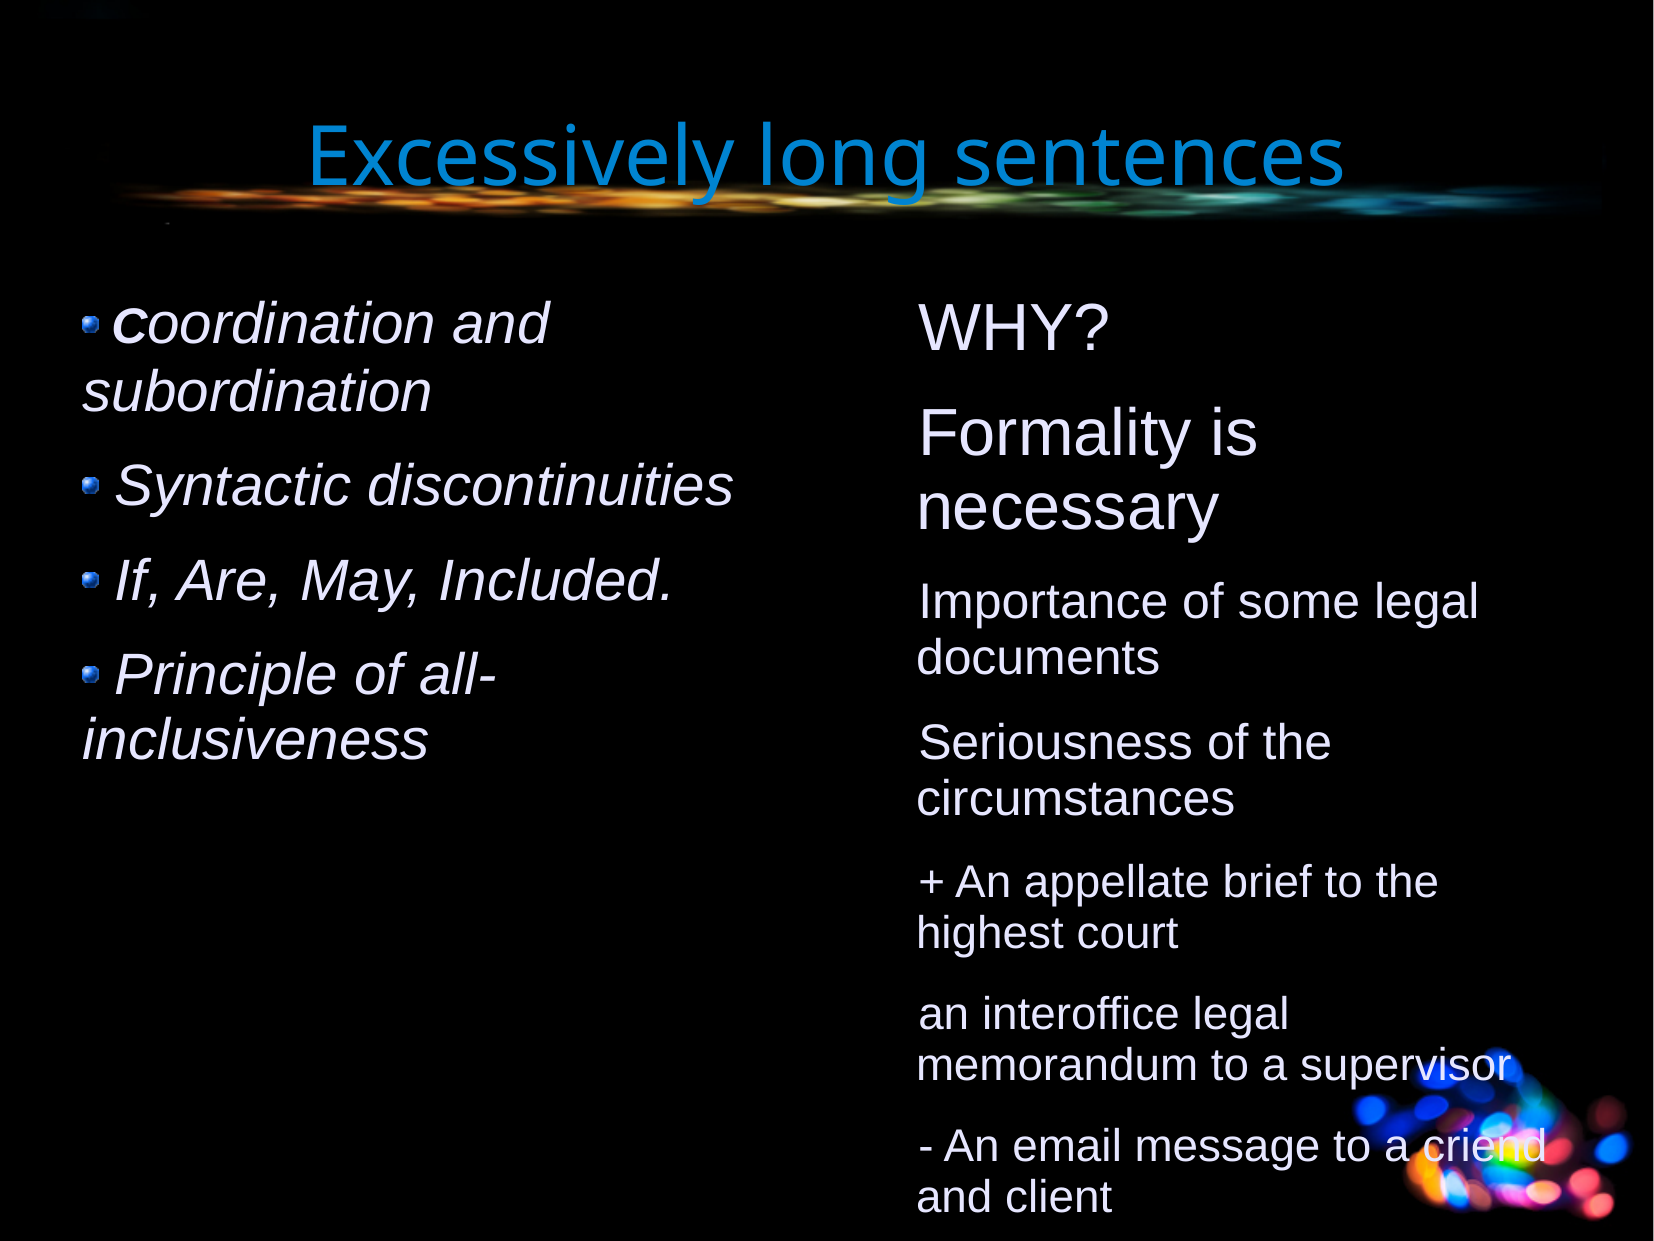

# Excessively long sentences
 Coordination and subordination
 Syntactic discontinuities
 If, Are, May, Included.
 Principle of all-inclusiveness
WHY?
Formality is necessary
Importance of some legal documents
Seriousness of the circumstances
+ An appellate brief to the highest court
an interoffice legal memorandum to a supervisor
- An email message to a criend and client